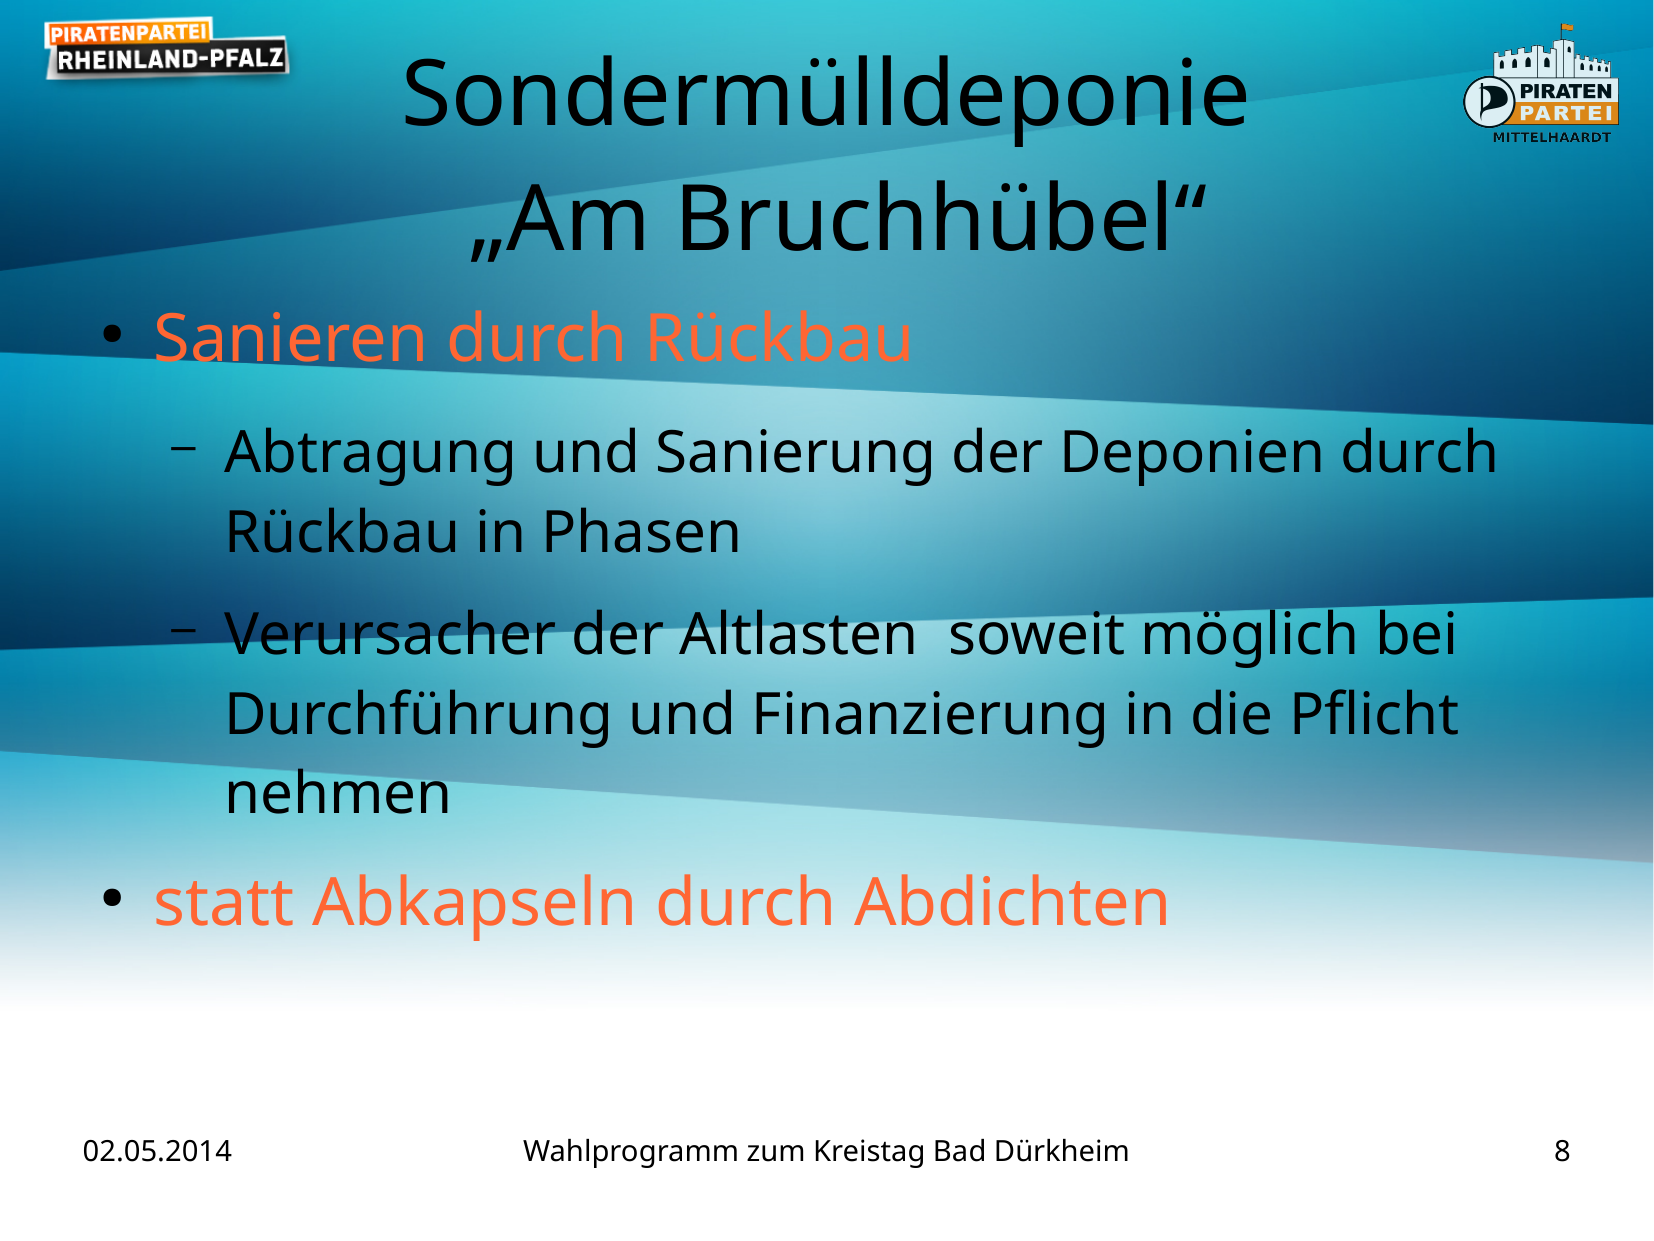

# Sondermülldeponie „Am Bruchhübel“
Sanieren durch Rückbau
Abtragung und Sanierung der Deponien durch Rückbau in Phasen
Verursacher der Altlasten soweit möglich bei Durchführung und Finanzierung in die Pflicht nehmen
statt Abkapseln durch Abdichten
02.05.2014
Wahlprogramm zum Kreistag Bad Dürkheim
8